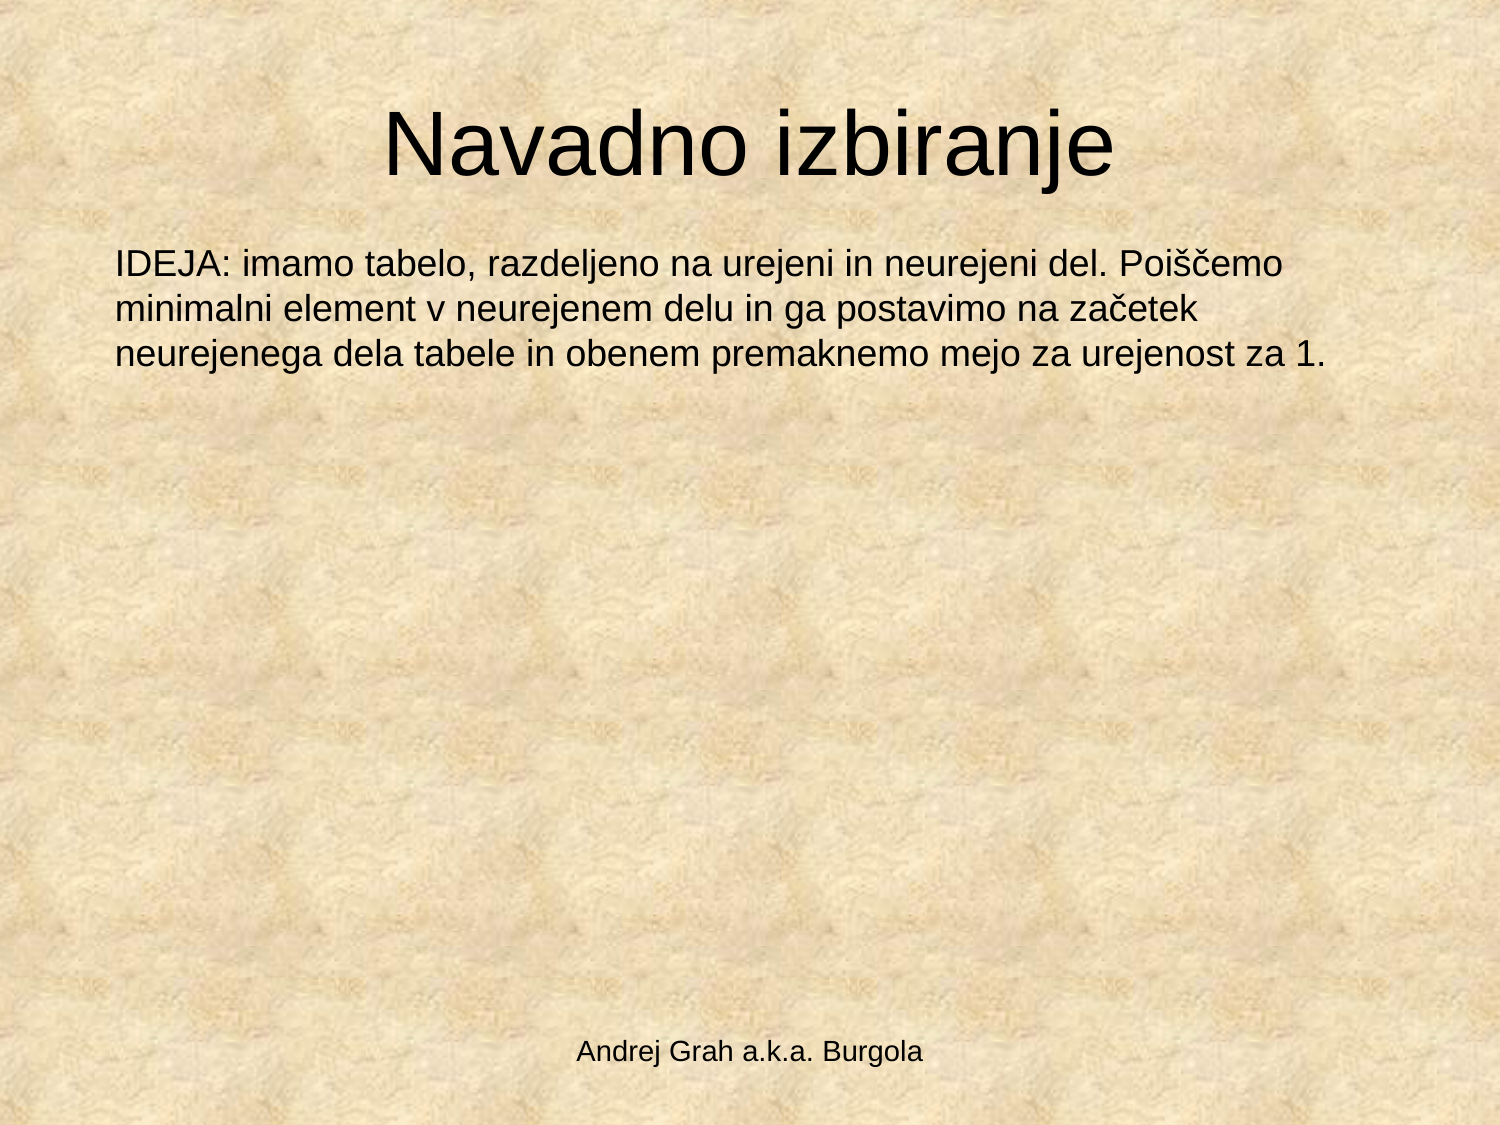

# Navadno izbiranje
IDEJA: imamo tabelo, razdeljeno na urejeni in neurejeni del. Poiščemo minimalni element v neurejenem delu in ga postavimo na začetek neurejenega dela tabele in obenem premaknemo mejo za urejenost za 1.
Andrej Grah a.k.a. Burgola